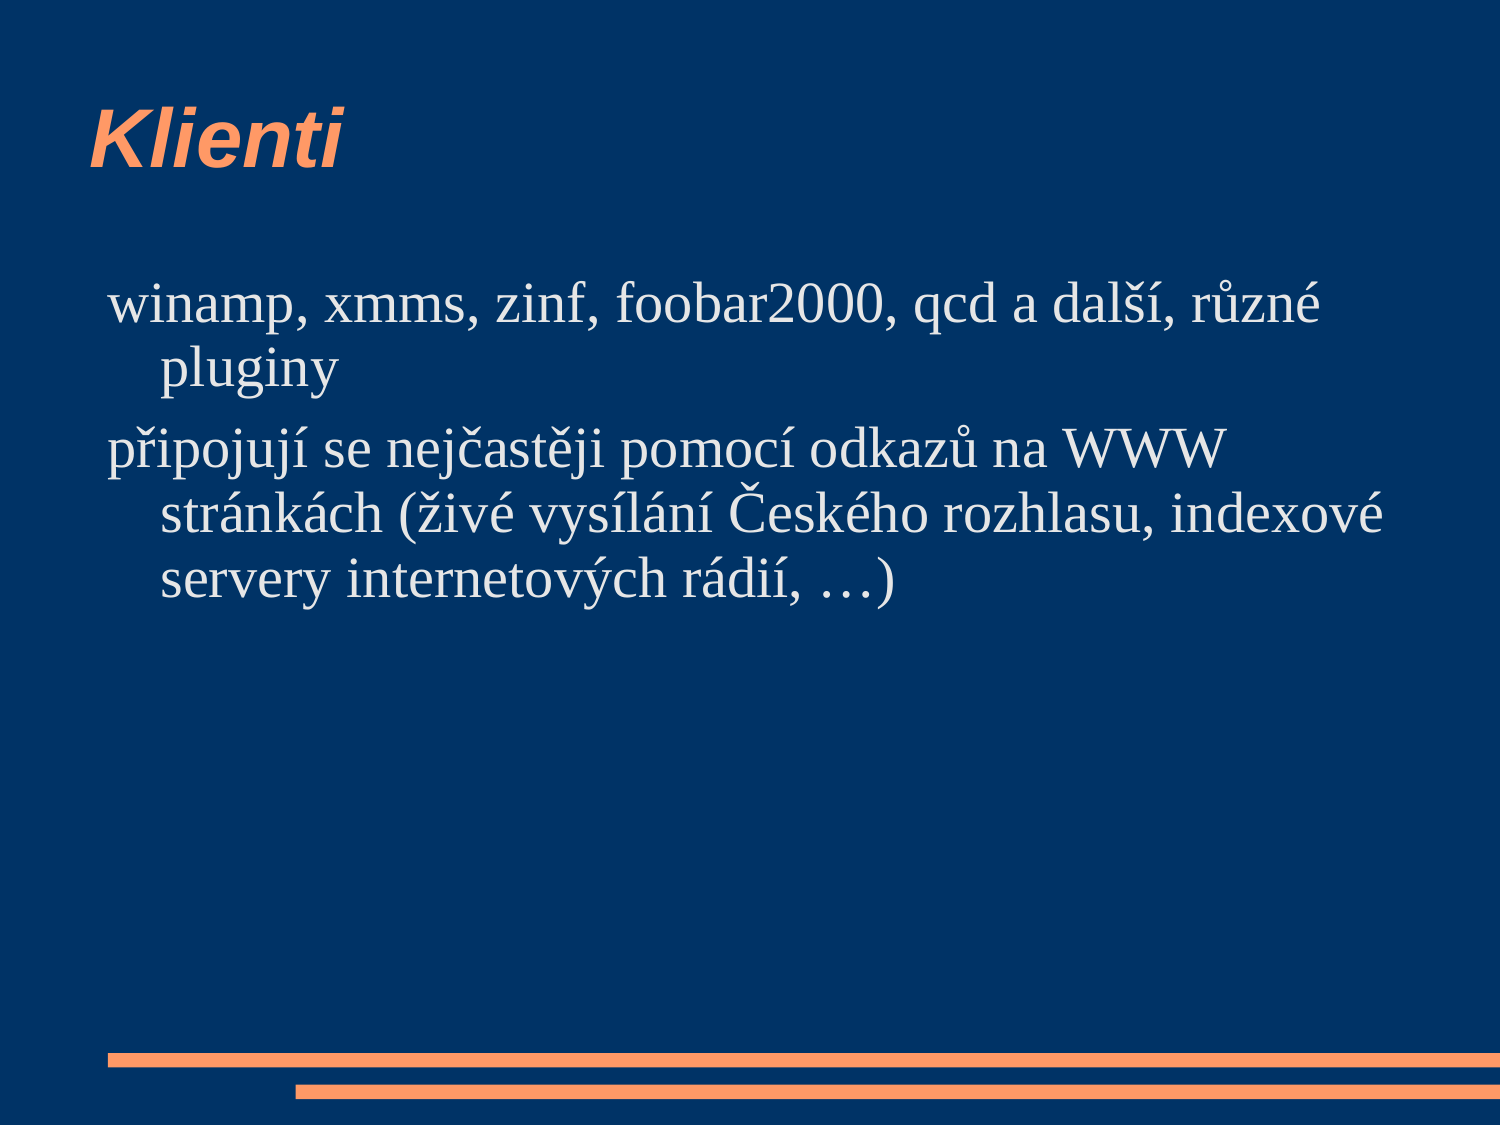

# Klienti
winamp, xmms, zinf, foobar2000, qcd a další, různé pluginy
připojují se nejčastěji pomocí odkazů na WWW stránkách (živé vysílání Českého rozhlasu, indexové servery internetových rádií, …)